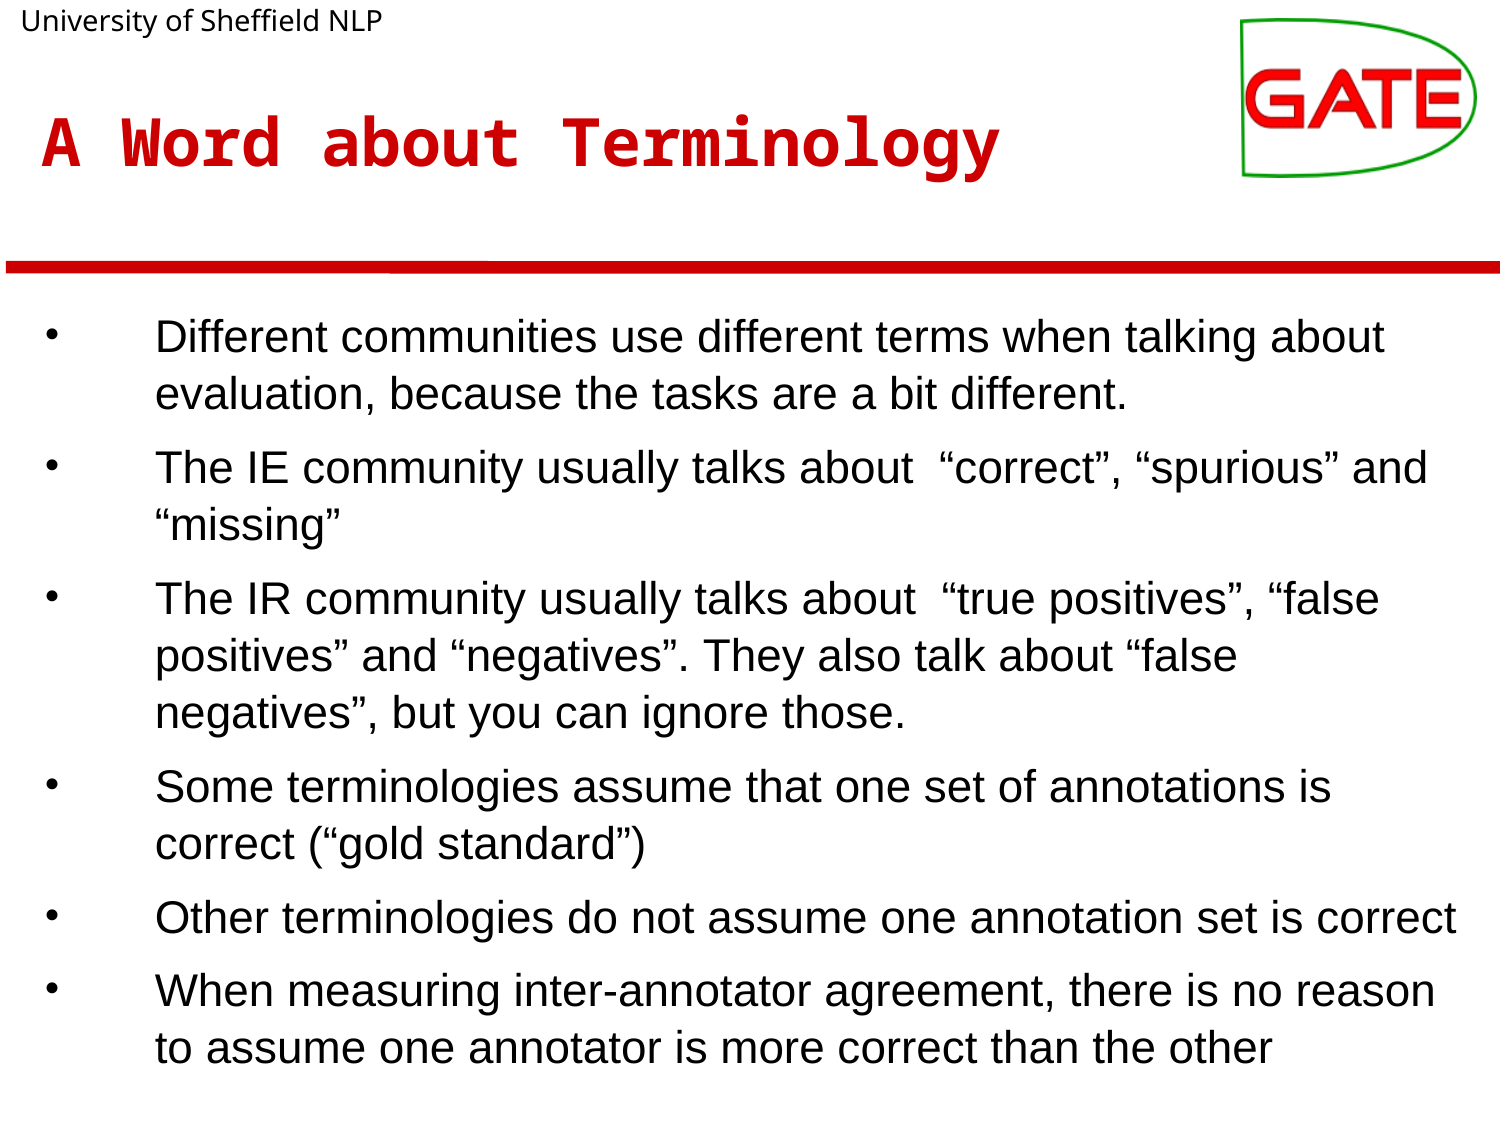

# A Word about Terminology
Different communities use different terms when talking about evaluation, because the tasks are a bit different.
The IE community usually talks about “correct”, “spurious” and “missing”
The IR community usually talks about “true positives”, “false positives” and “negatives”. They also talk about “false negatives”, but you can ignore those.
Some terminologies assume that one set of annotations is correct (“gold standard”)
Other terminologies do not assume one annotation set is correct
When measuring inter-annotator agreement, there is no reason to assume one annotator is more correct than the other